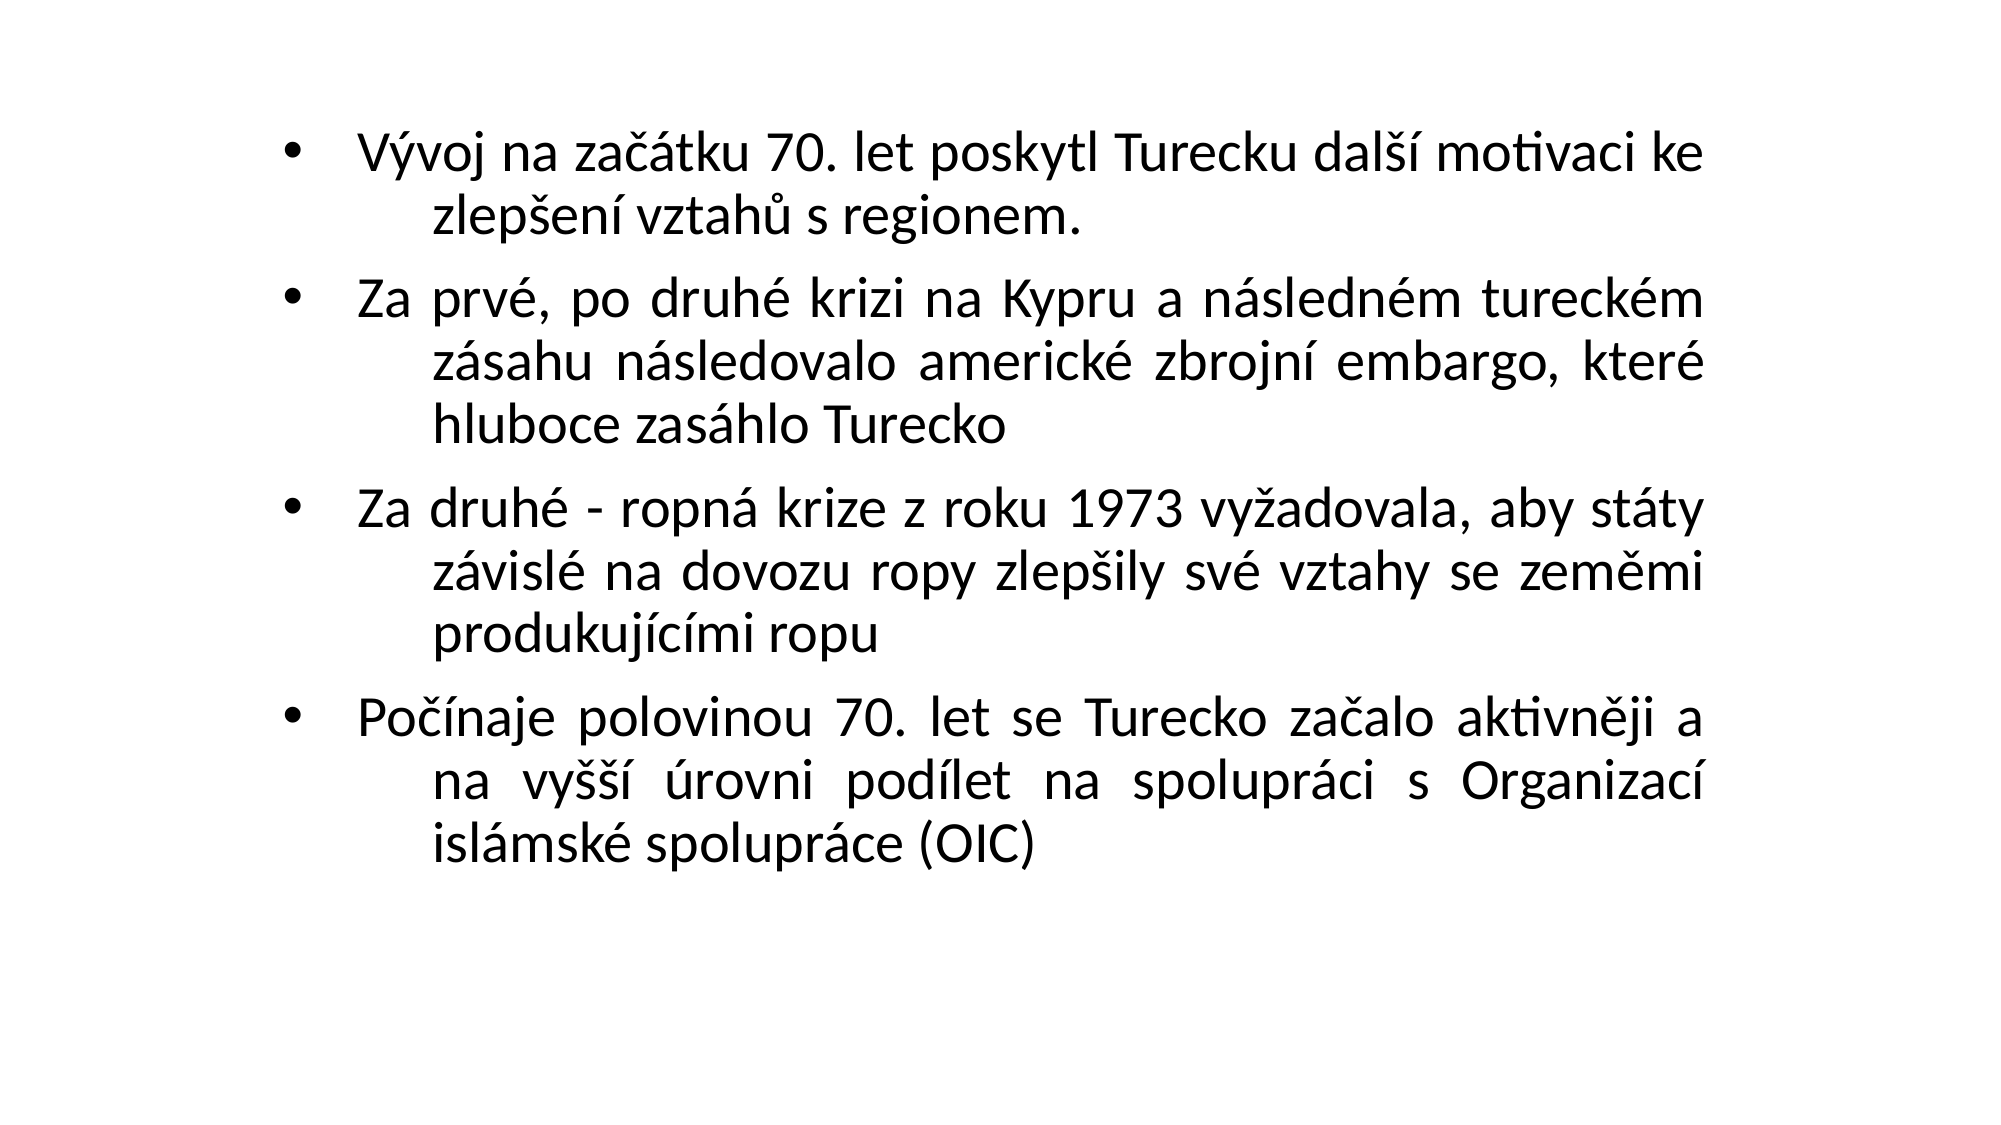

#
Vývoj na začátku 70. let poskytl Turecku další motivaci ke zlepšení vztahů s regionem.
Za prvé, po druhé krizi na Kypru a následném tureckém zásahu následovalo americké zbrojní embargo, které hluboce zasáhlo Turecko
Za druhé - ropná krize z roku 1973 vyžadovala, aby státy závislé na dovozu ropy zlepšily své vztahy se zeměmi produkujícími ropu
Počínaje polovinou 70. let se Turecko začalo aktivněji a na vyšší úrovni podílet na spolupráci s Organizací islámské spolupráce (OIC)